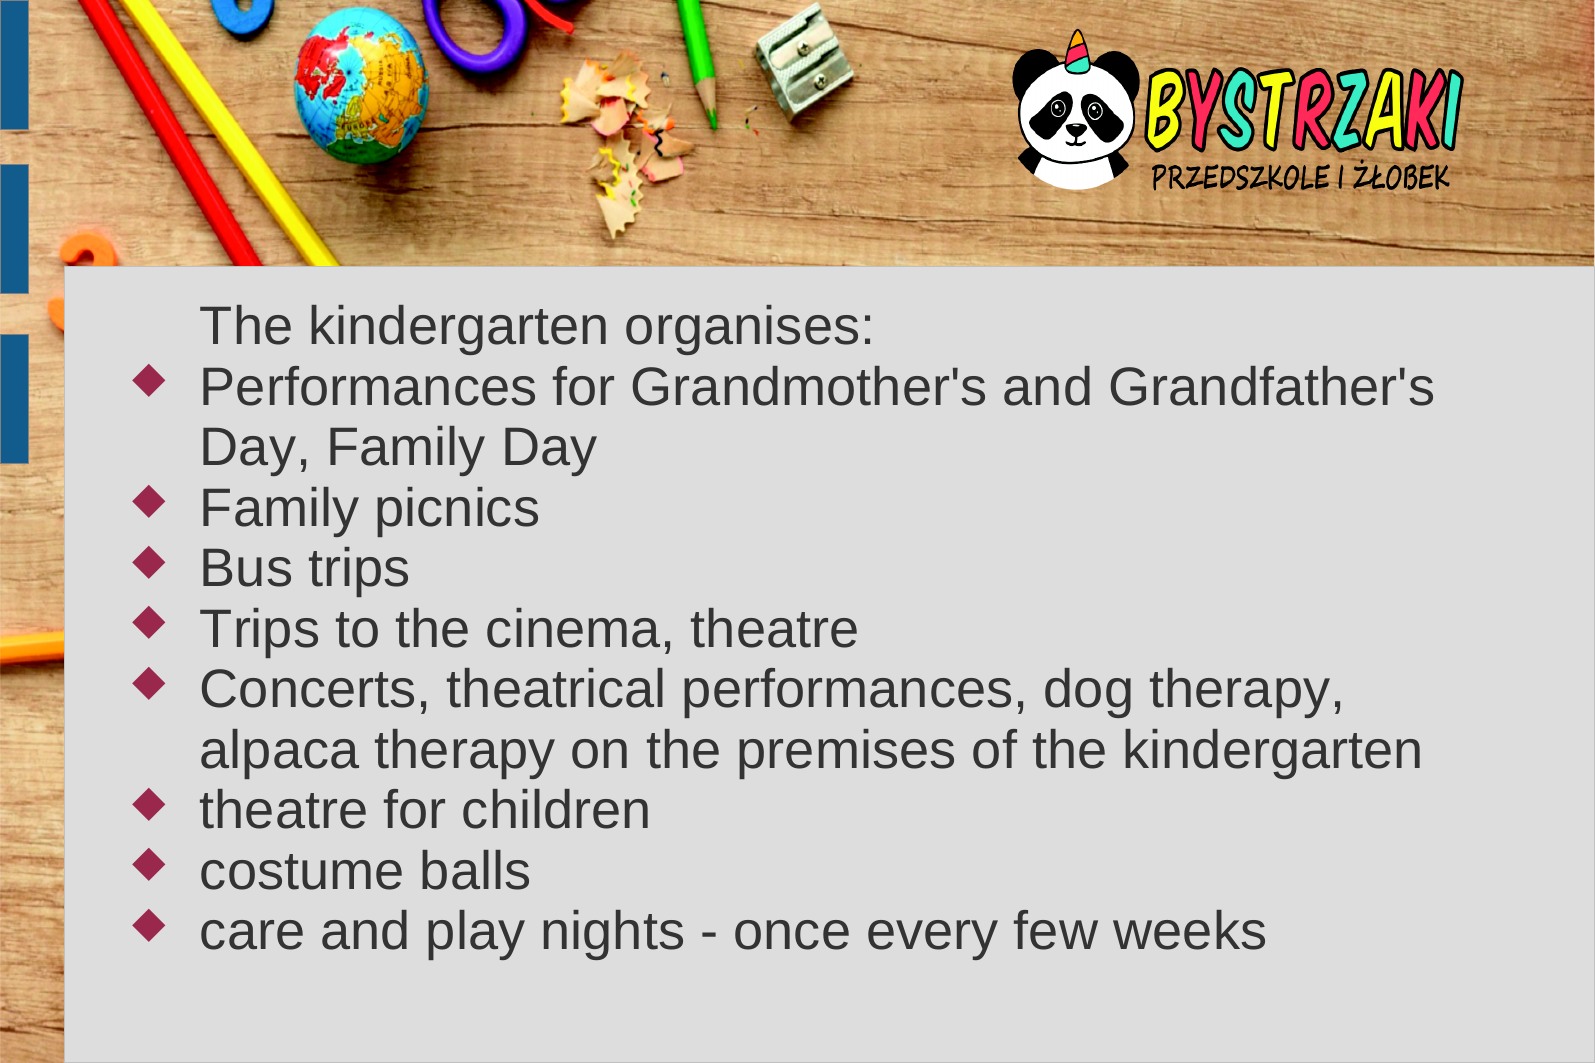

#
The kindergarten organises:
Performances for Grandmother's and Grandfather's Day, Family Day
Family picnics
Bus trips
Trips to the cinema, theatre
Concerts, theatrical performances, dog therapy, alpaca therapy on the premises of the kindergarten
theatre for children
costume balls
care and play nights - once every few weeks